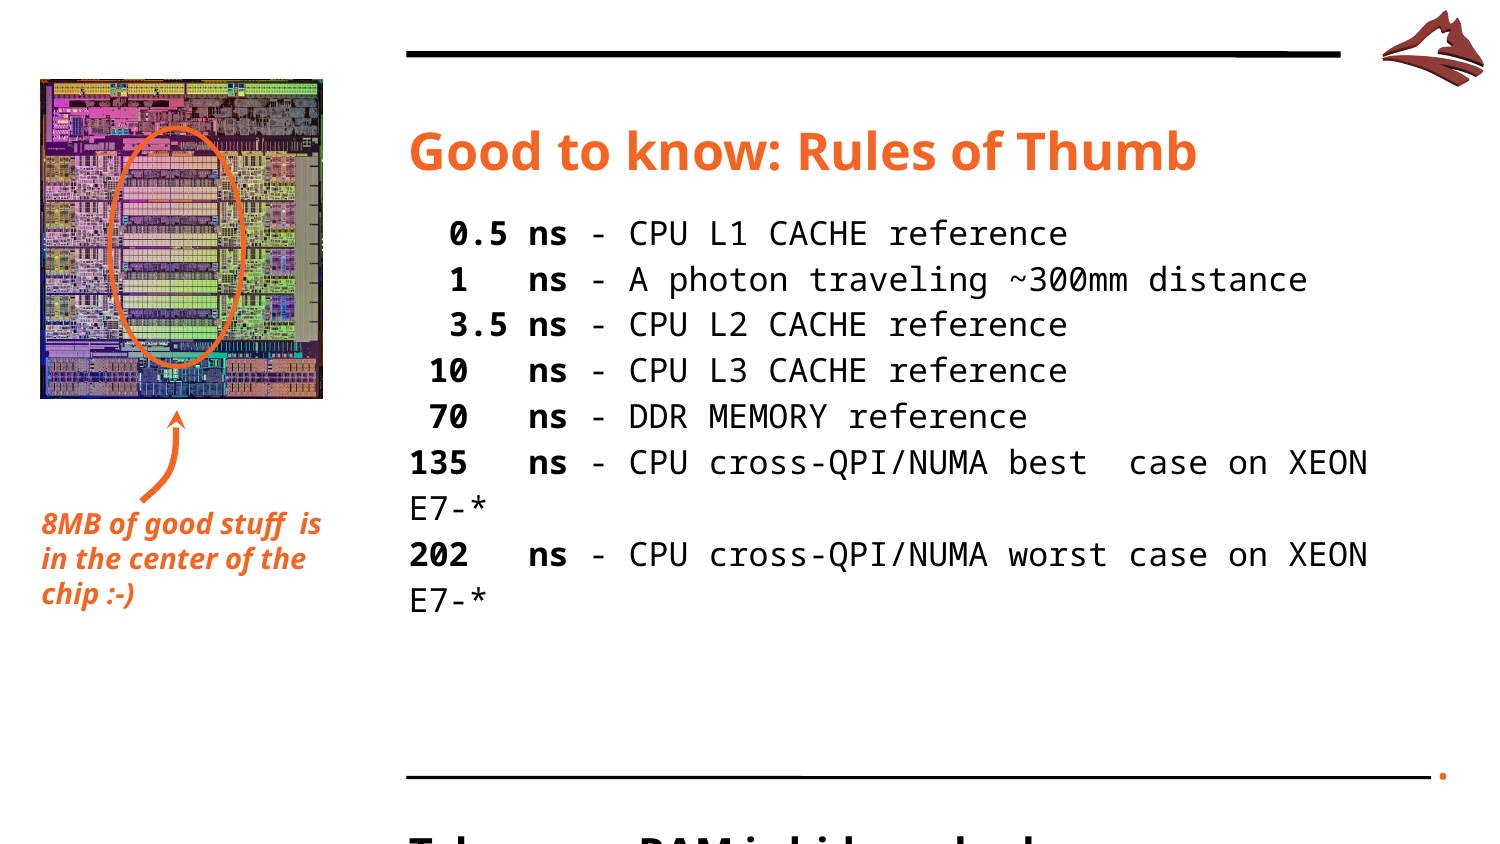

Good to know: Rules of Thumb
# 0.5 ns - CPU L1 CACHE reference
 1 ns - A photon traveling ~300mm distance
 3.5 ns - CPU L2 CACHE reference
 10 ns - CPU L3 CACHE reference
 70 ns - DDR MEMORY reference
135 ns - CPU cross-QPI/NUMA best case on XEON E7-*
202 ns - CPU cross-QPI/NUMA worst case on XEON E7-*
Takeaway: RAM is hideously slow
8MB of good stuff is in the center of the chip :-)
•